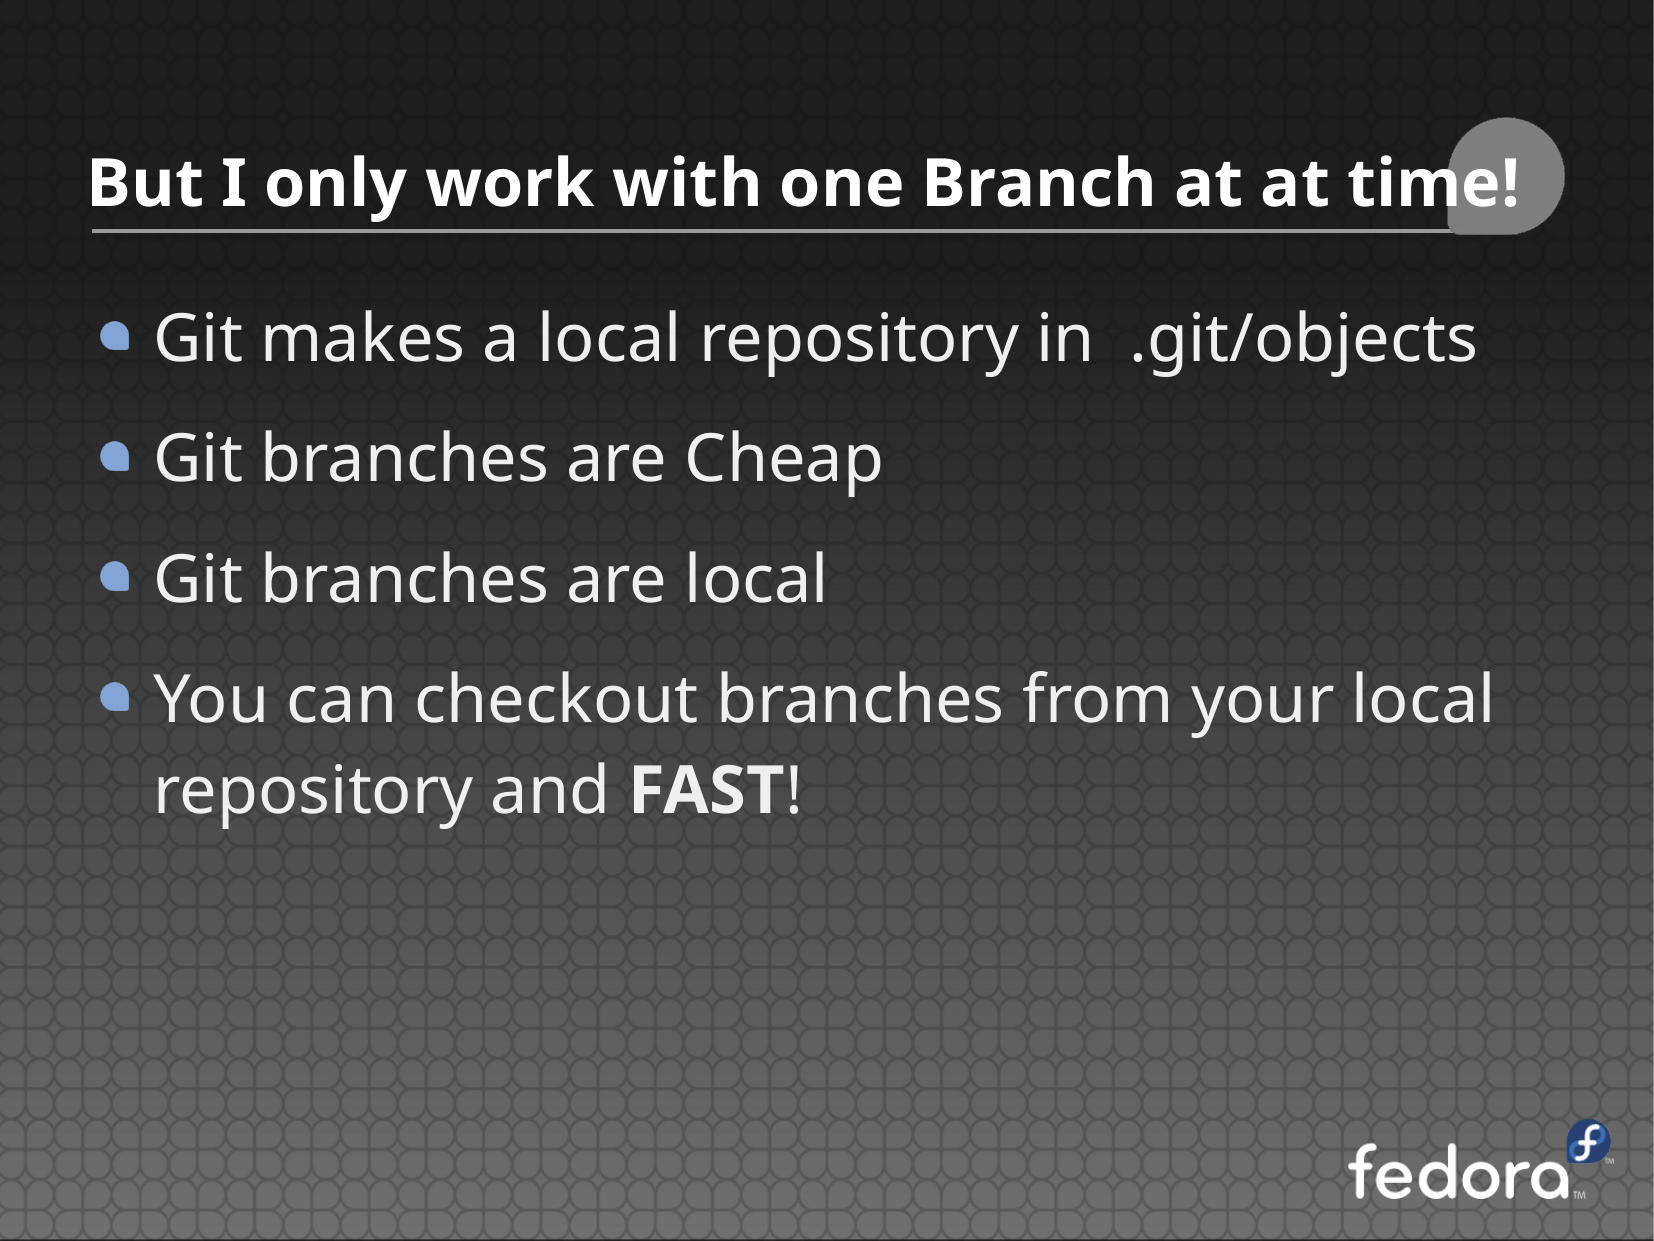

# But I only work with one Branch at at time!
Git makes a local repository in .git/objects
Git branches are Cheap
Git branches are local
You can checkout branches from your local repository and FAST!